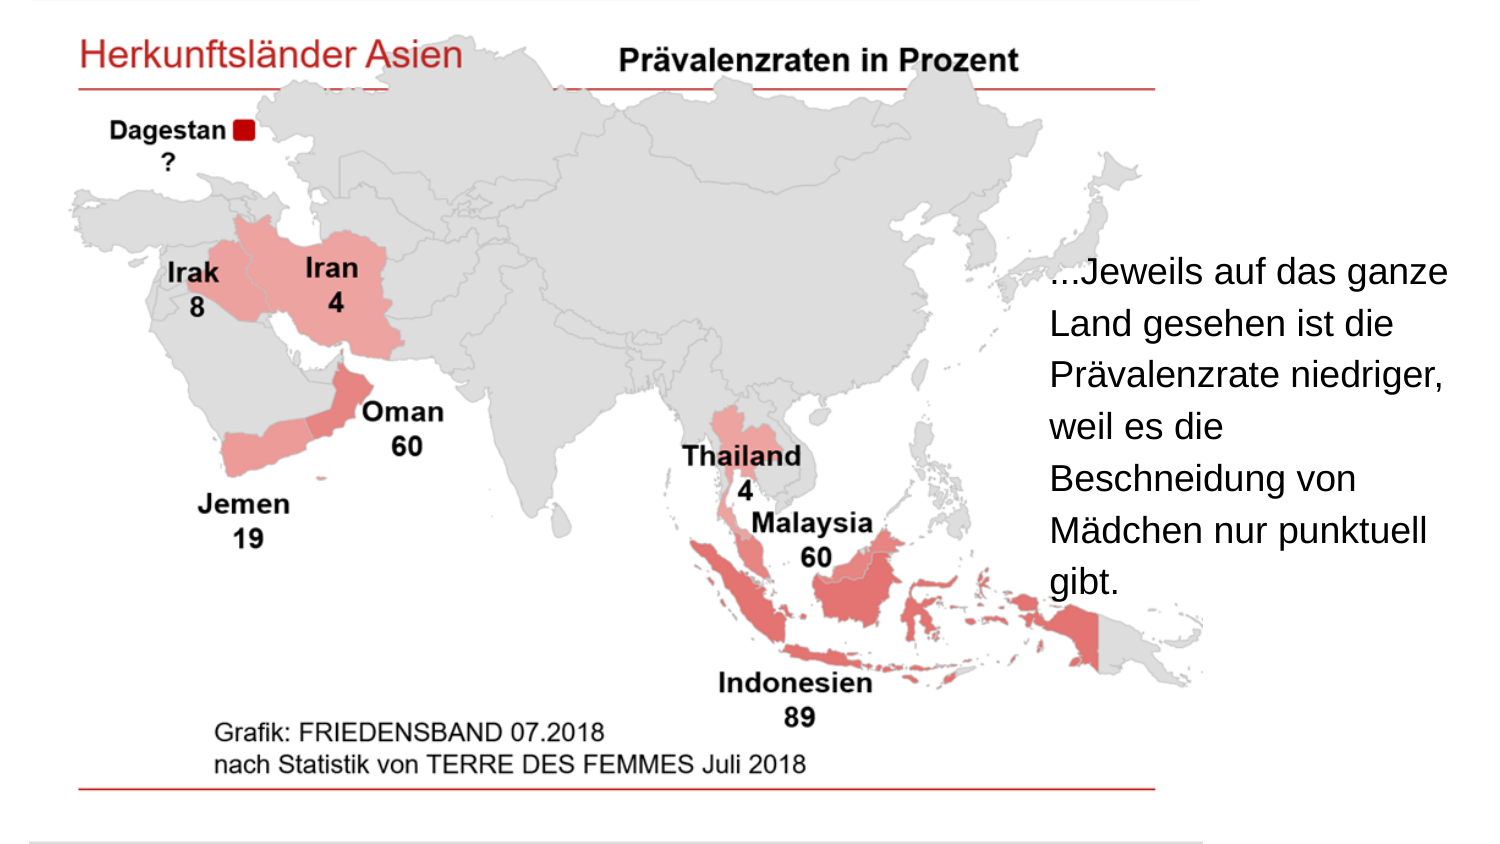

...Jeweils auf das ganze Land gesehen ist die Prävalenzrate niedriger, weil es die Beschneidung von Mädchen nur punktuell gibt.